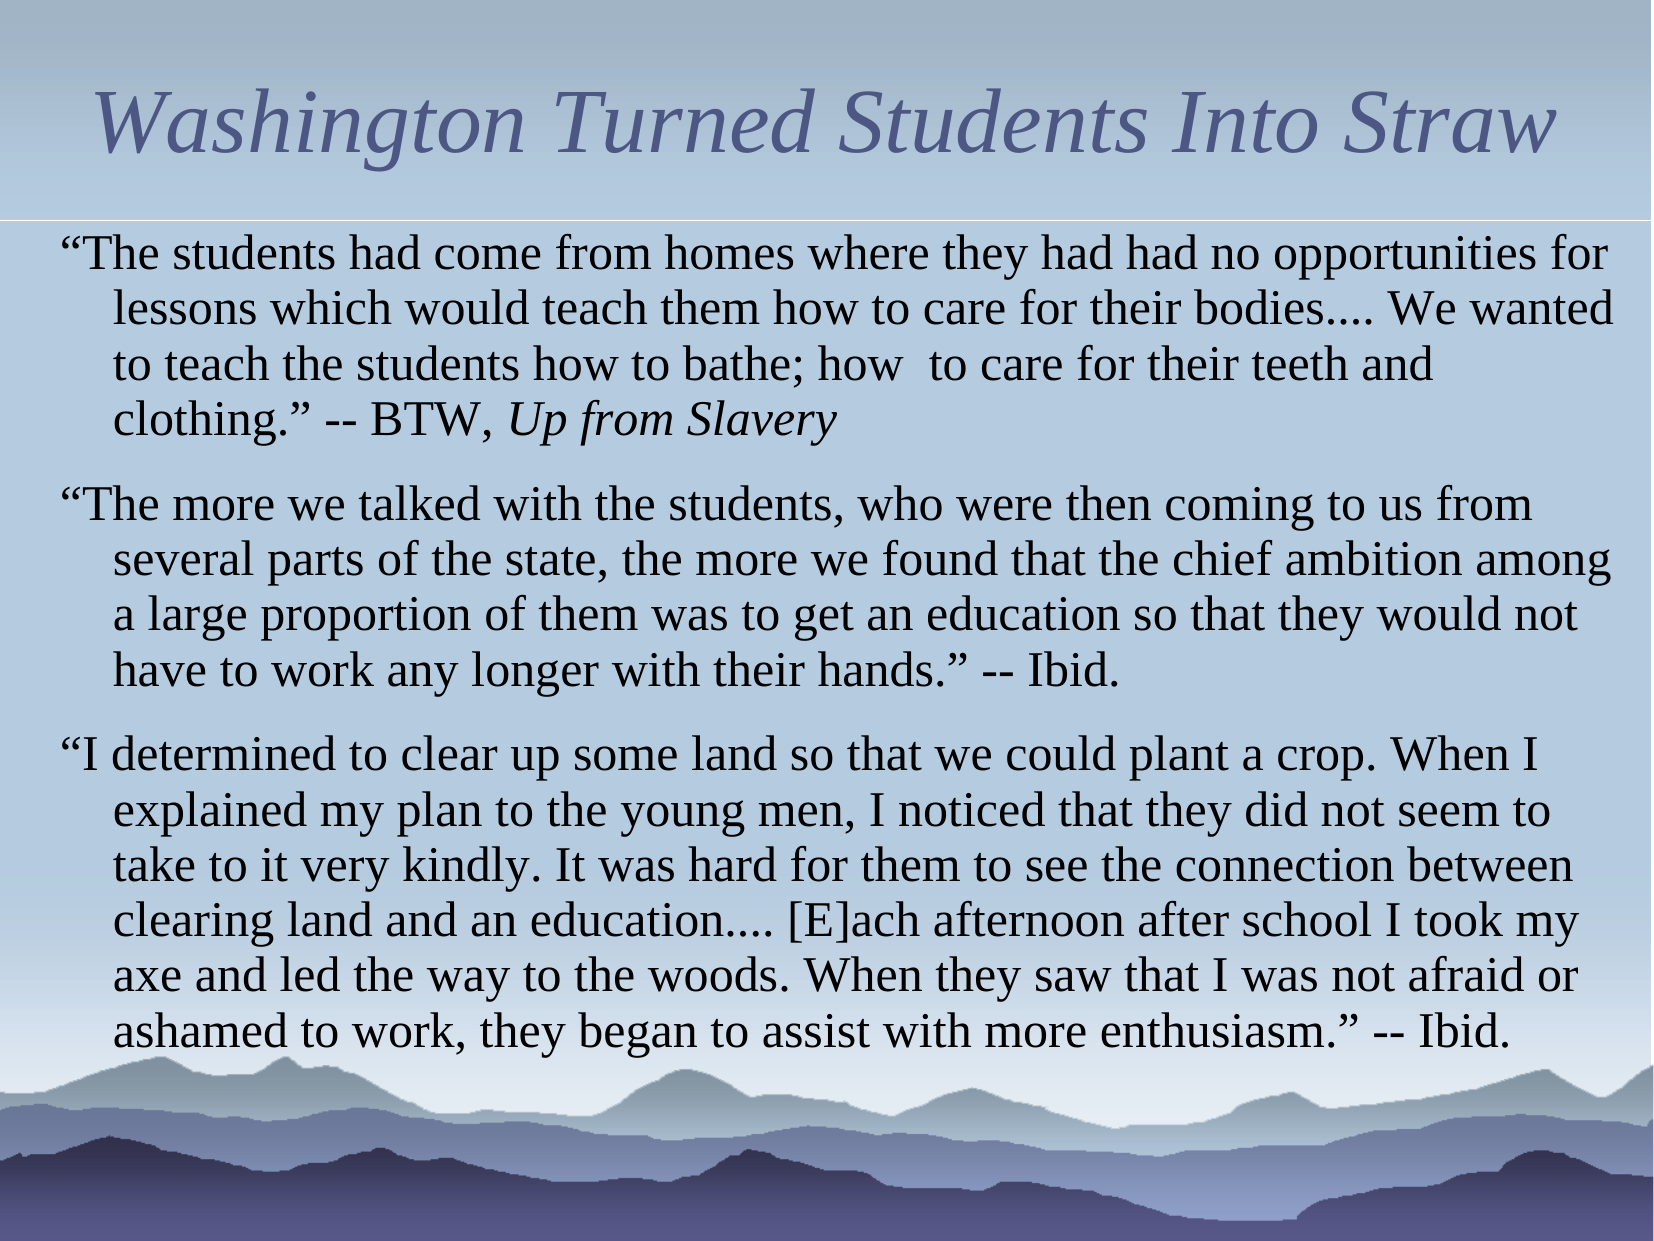

# Washington Turned Students Into Straw
“The students had come from homes where they had had no opportunities for lessons which would teach them how to care for their bodies.... We wanted to teach the students how to bathe; how to care for their teeth and clothing.” -- BTW, Up from Slavery
“The more we talked with the students, who were then coming to us from several parts of the state, the more we found that the chief ambition among a large proportion of them was to get an education so that they would not have to work any longer with their hands.” -- Ibid.
“I determined to clear up some land so that we could plant a crop. When I explained my plan to the young men, I noticed that they did not seem to take to it very kindly. It was hard for them to see the connection between clearing land and an education.... [E]ach afternoon after school I took my axe and led the way to the woods. When they saw that I was not afraid or ashamed to work, they began to assist with more enthusiasm.” -- Ibid.